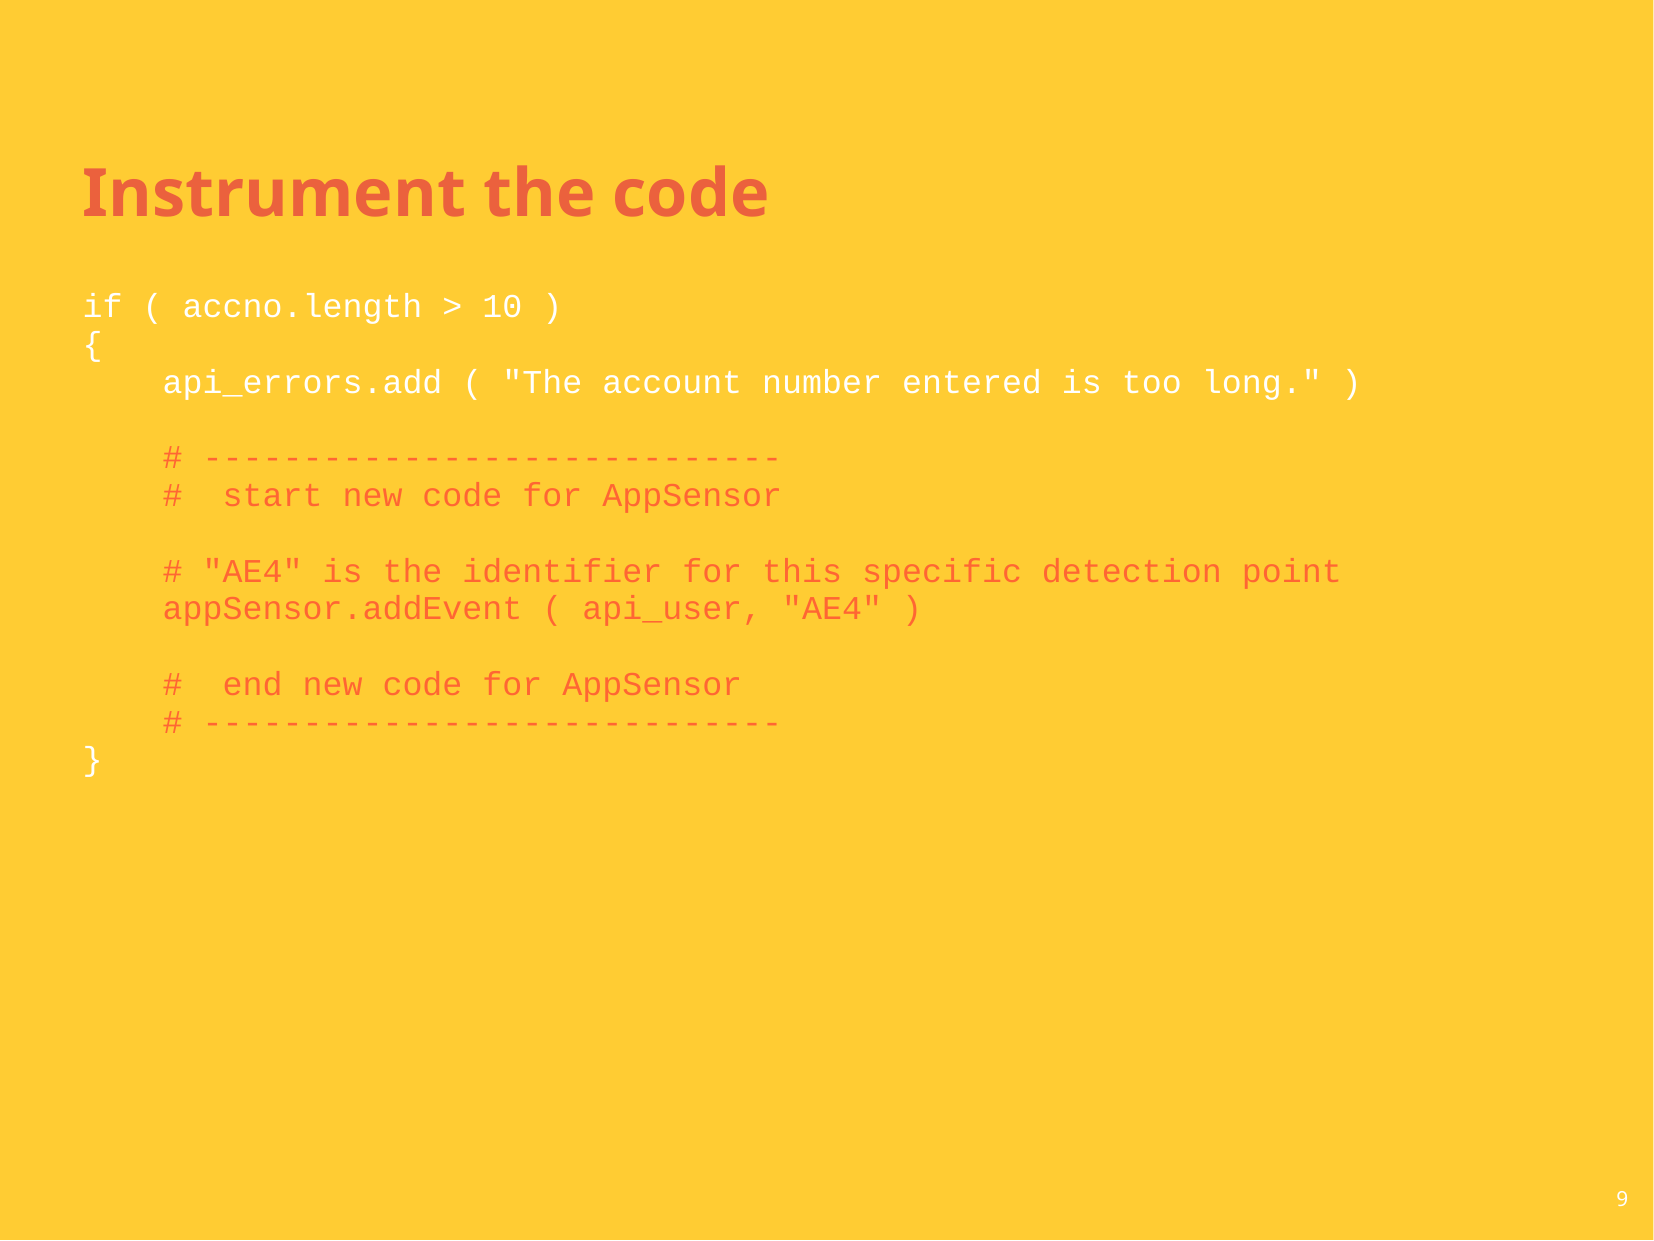

# Instrument the code
if ( accno.length > 10 )
{
 api_errors.add ( "The account number entered is too long." )
 # -----------------------------
 # start new code for AppSensor
 # "AE4" is the identifier for this specific detection point
 appSensor.addEvent ( api_user, "AE4" )
 # end new code for AppSensor
 # -----------------------------
}